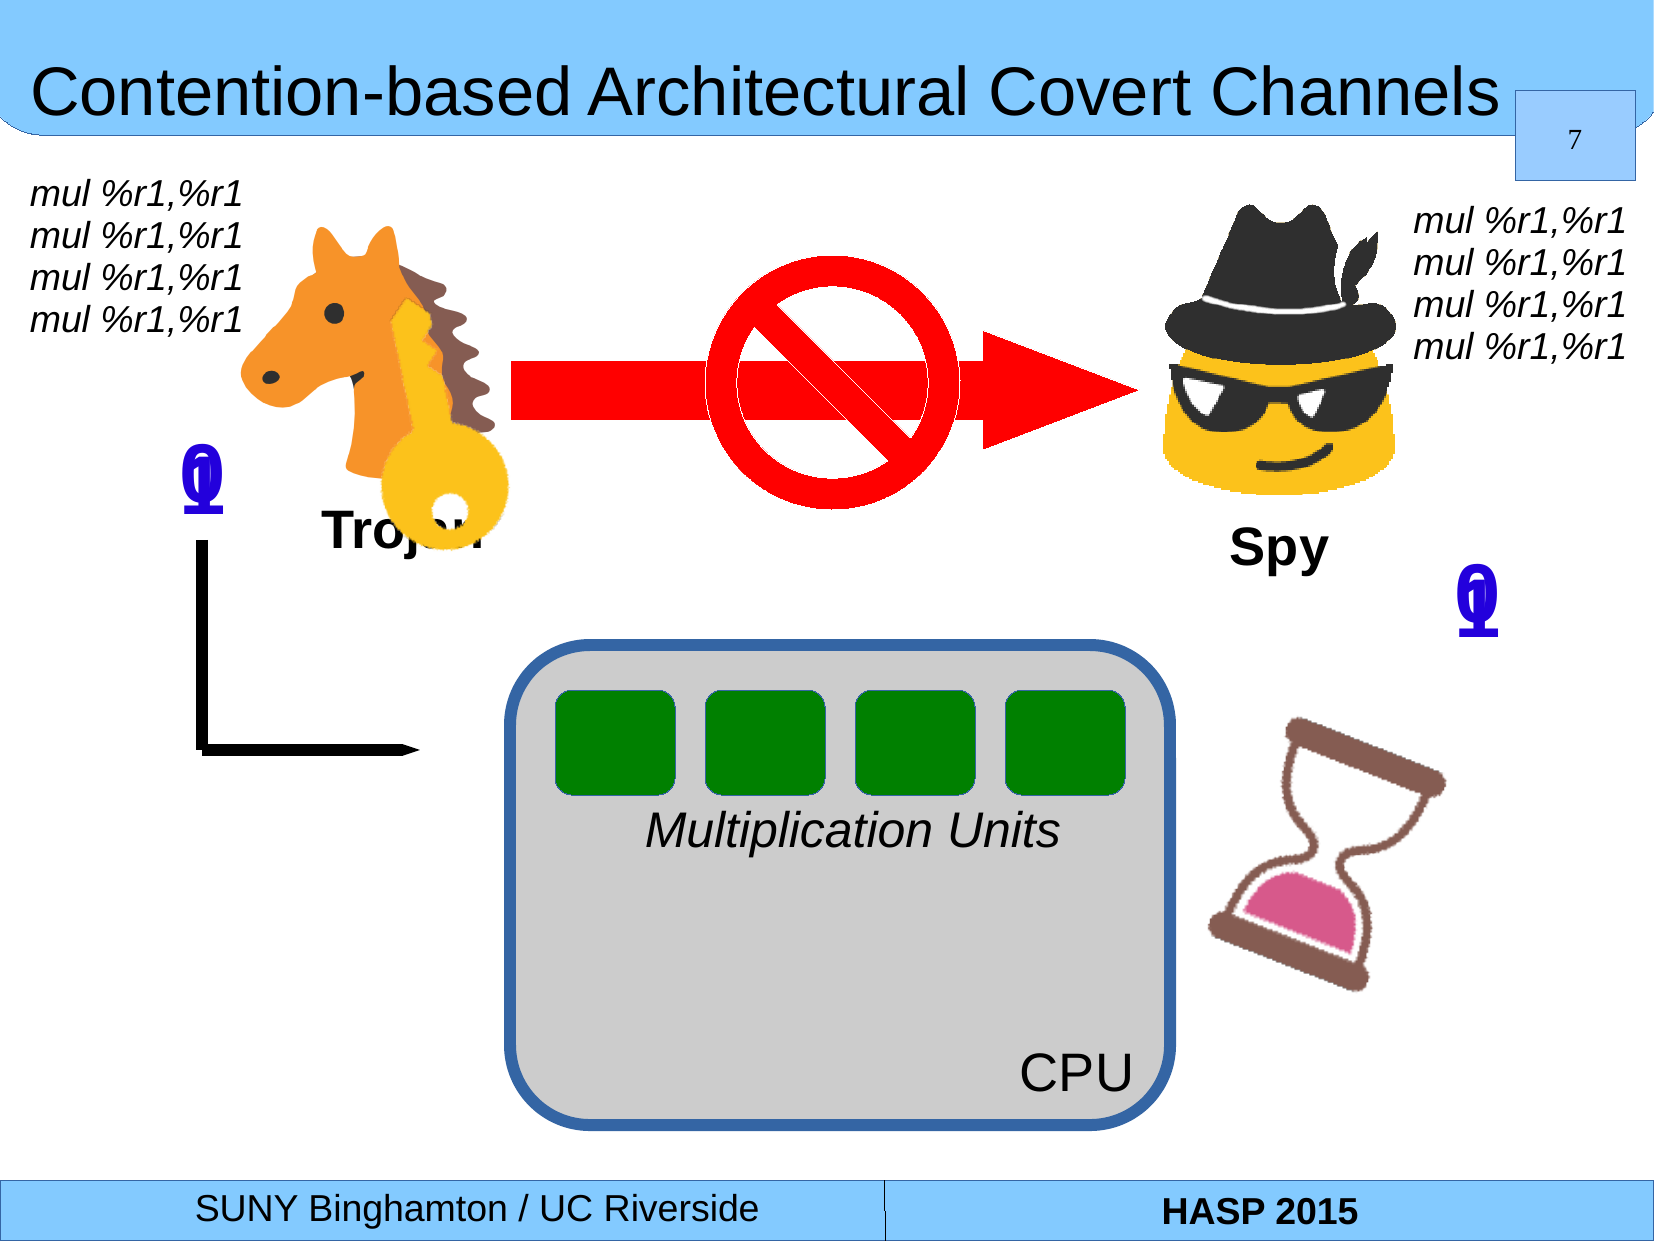

# Contention-based Architectural Covert Channels
mul %r1,%r1
mul %r1,%r1
mul %r1,%r1
mul %r1,%r1
mul %r1,%r1
mul %r1,%r1
mul %r1,%r1
mul %r1,%r1
0
1
Trojan
Spy
0
1
Multiplication Units
CPU